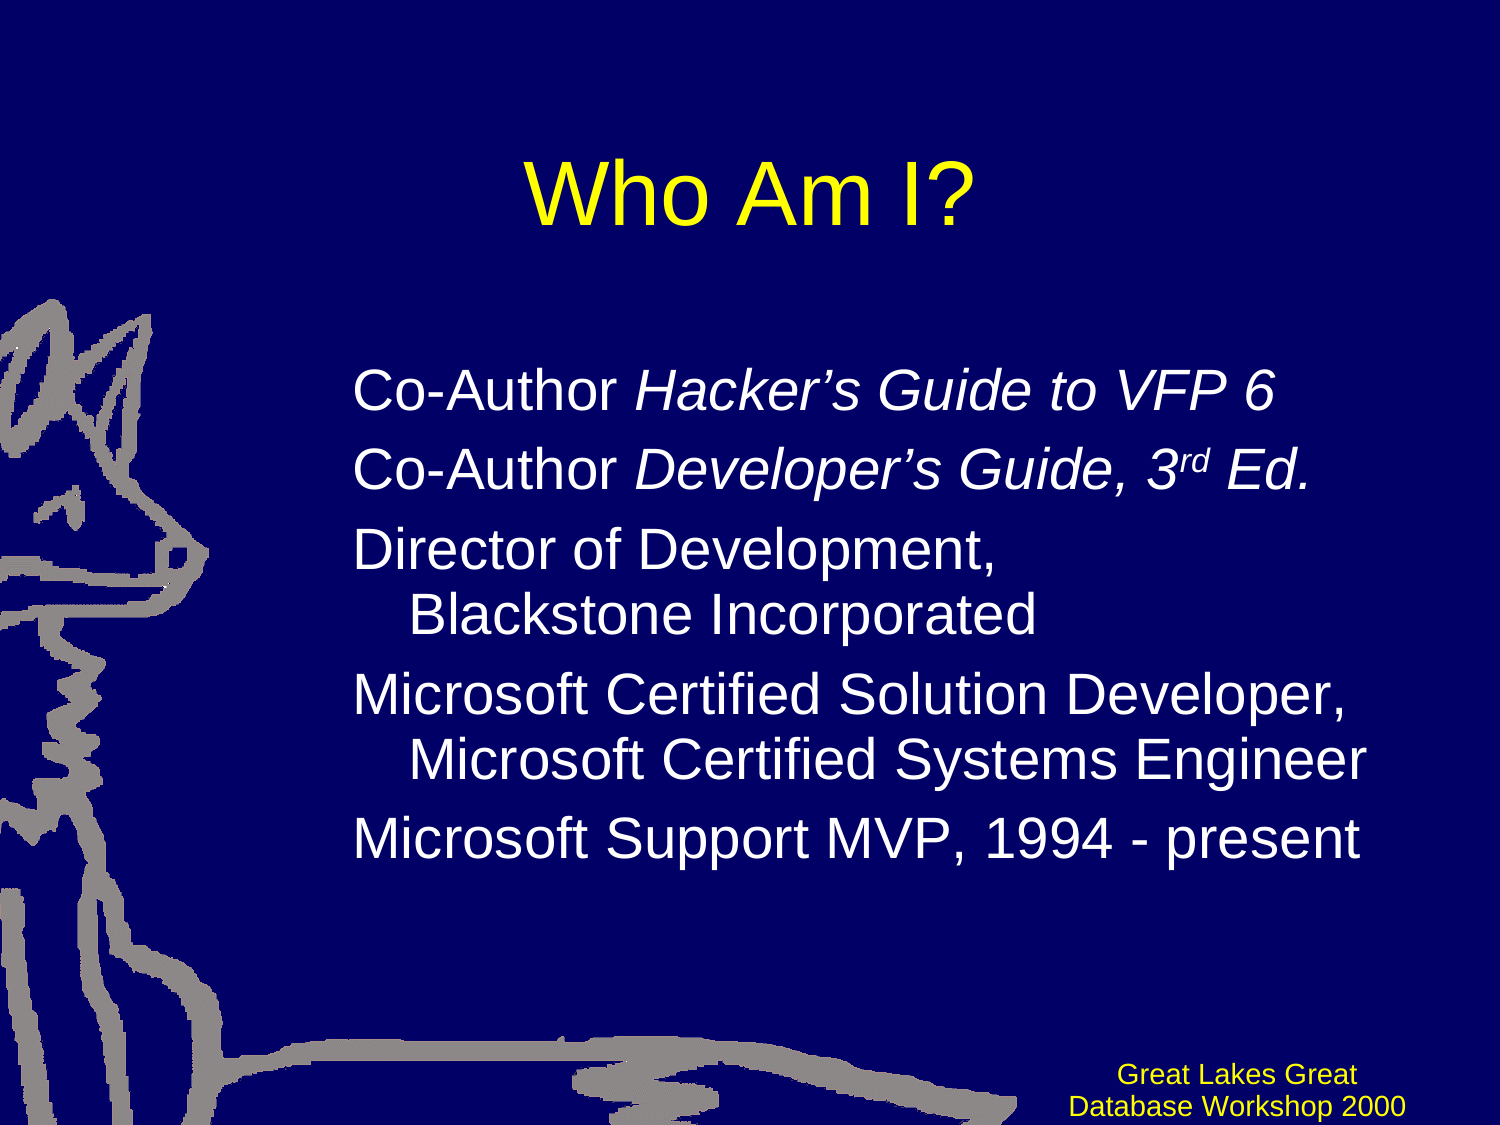

# Who Am I?
Co-Author Hacker’s Guide to VFP 6
Co-Author Developer’s Guide, 3rd Ed.
Director of Development,
Blackstone Incorporated
Microsoft Certified Solution Developer,
Microsoft Certified Systems Engineer
Microsoft Support MVP, 1994 - present